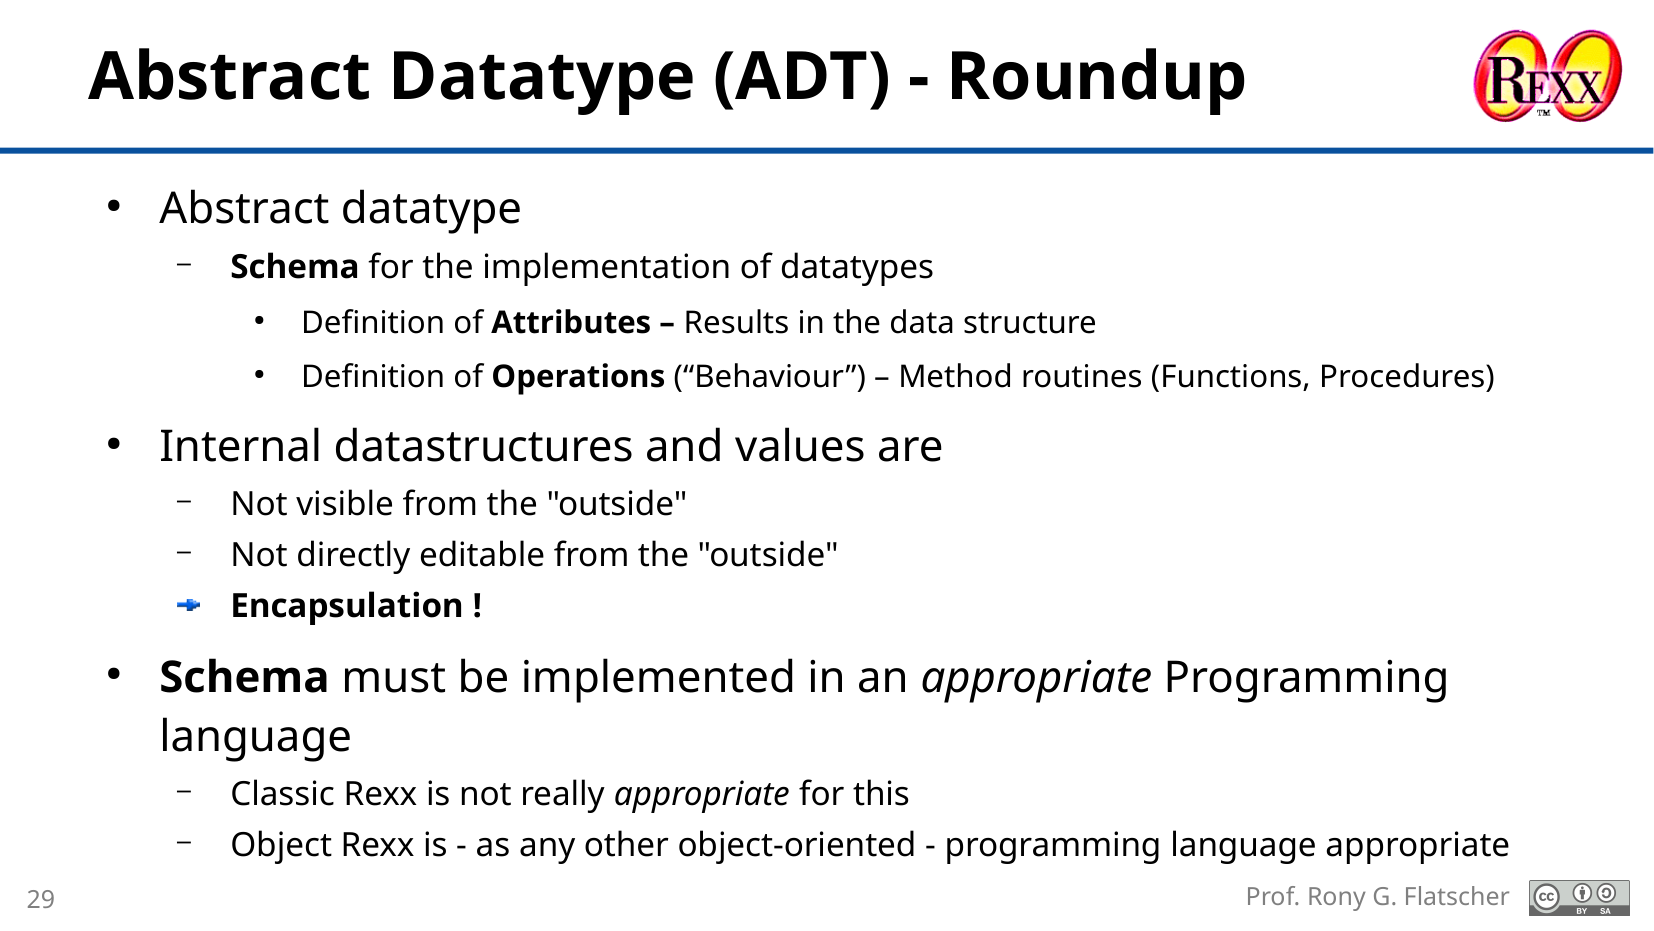

# Abstract Datatype (ADT) - Roundup
Abstract datatype
Schema for the implementation of datatypes
Definition of Attributes – Results in the data structure
Definition of Operations (“Behaviour”) – Method routines (Functions, Procedures)
Internal datastructures and values are
Not visible from the "outside"
Not directly editable from the "outside"
Encapsulation !
Schema must be implemented in an appropriate Programming language
Classic Rexx is not really appropriate for this
Object Rexx is - as any other object-oriented - programming language appropriate